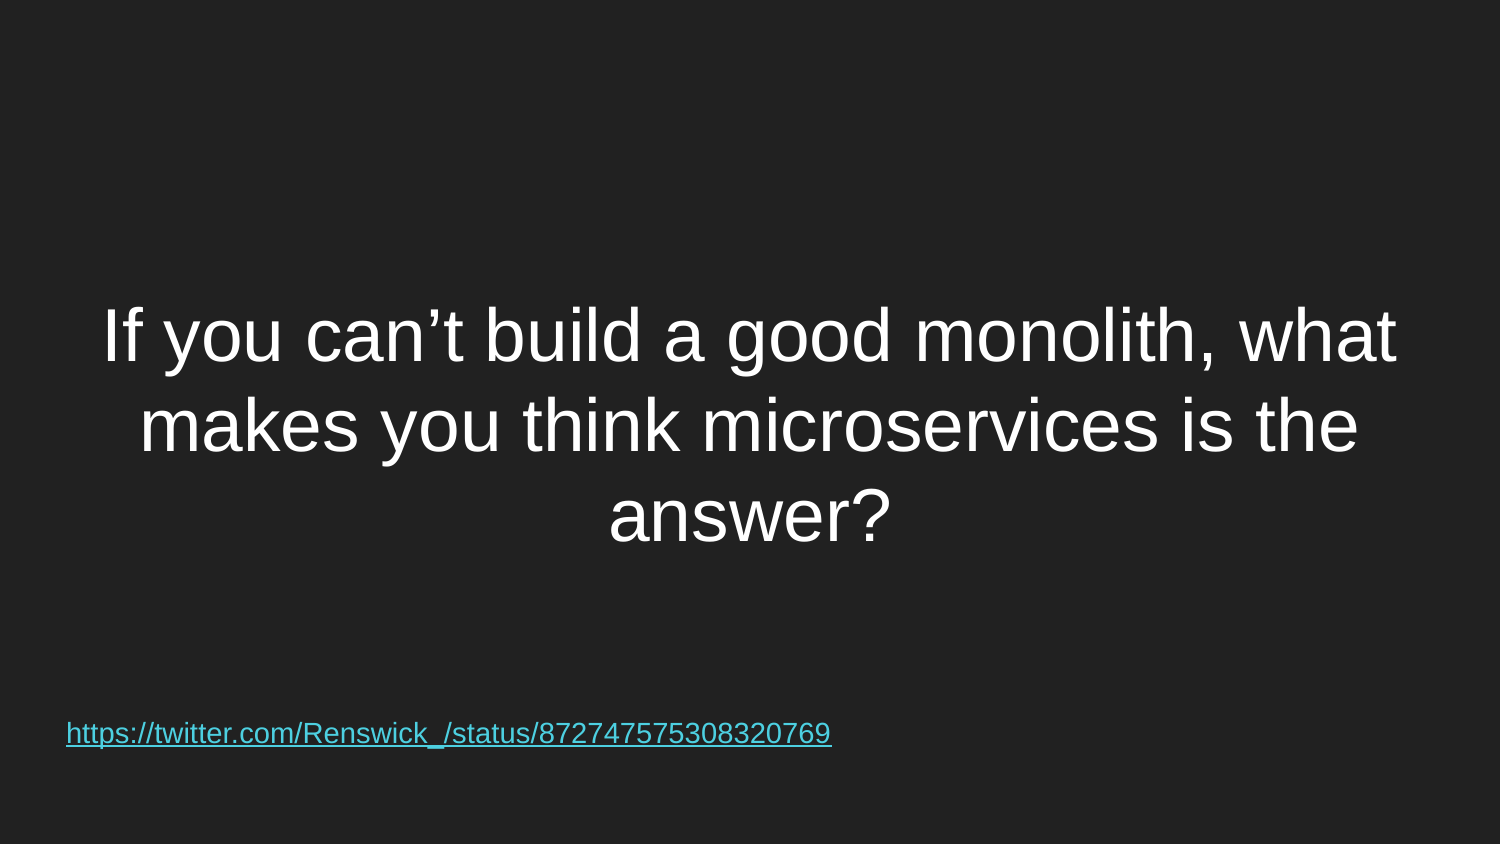

# If you can’t build a good monolith, what makes you think microservices is the answer?
https://twitter.com/Renswick_/status/872747575308320769